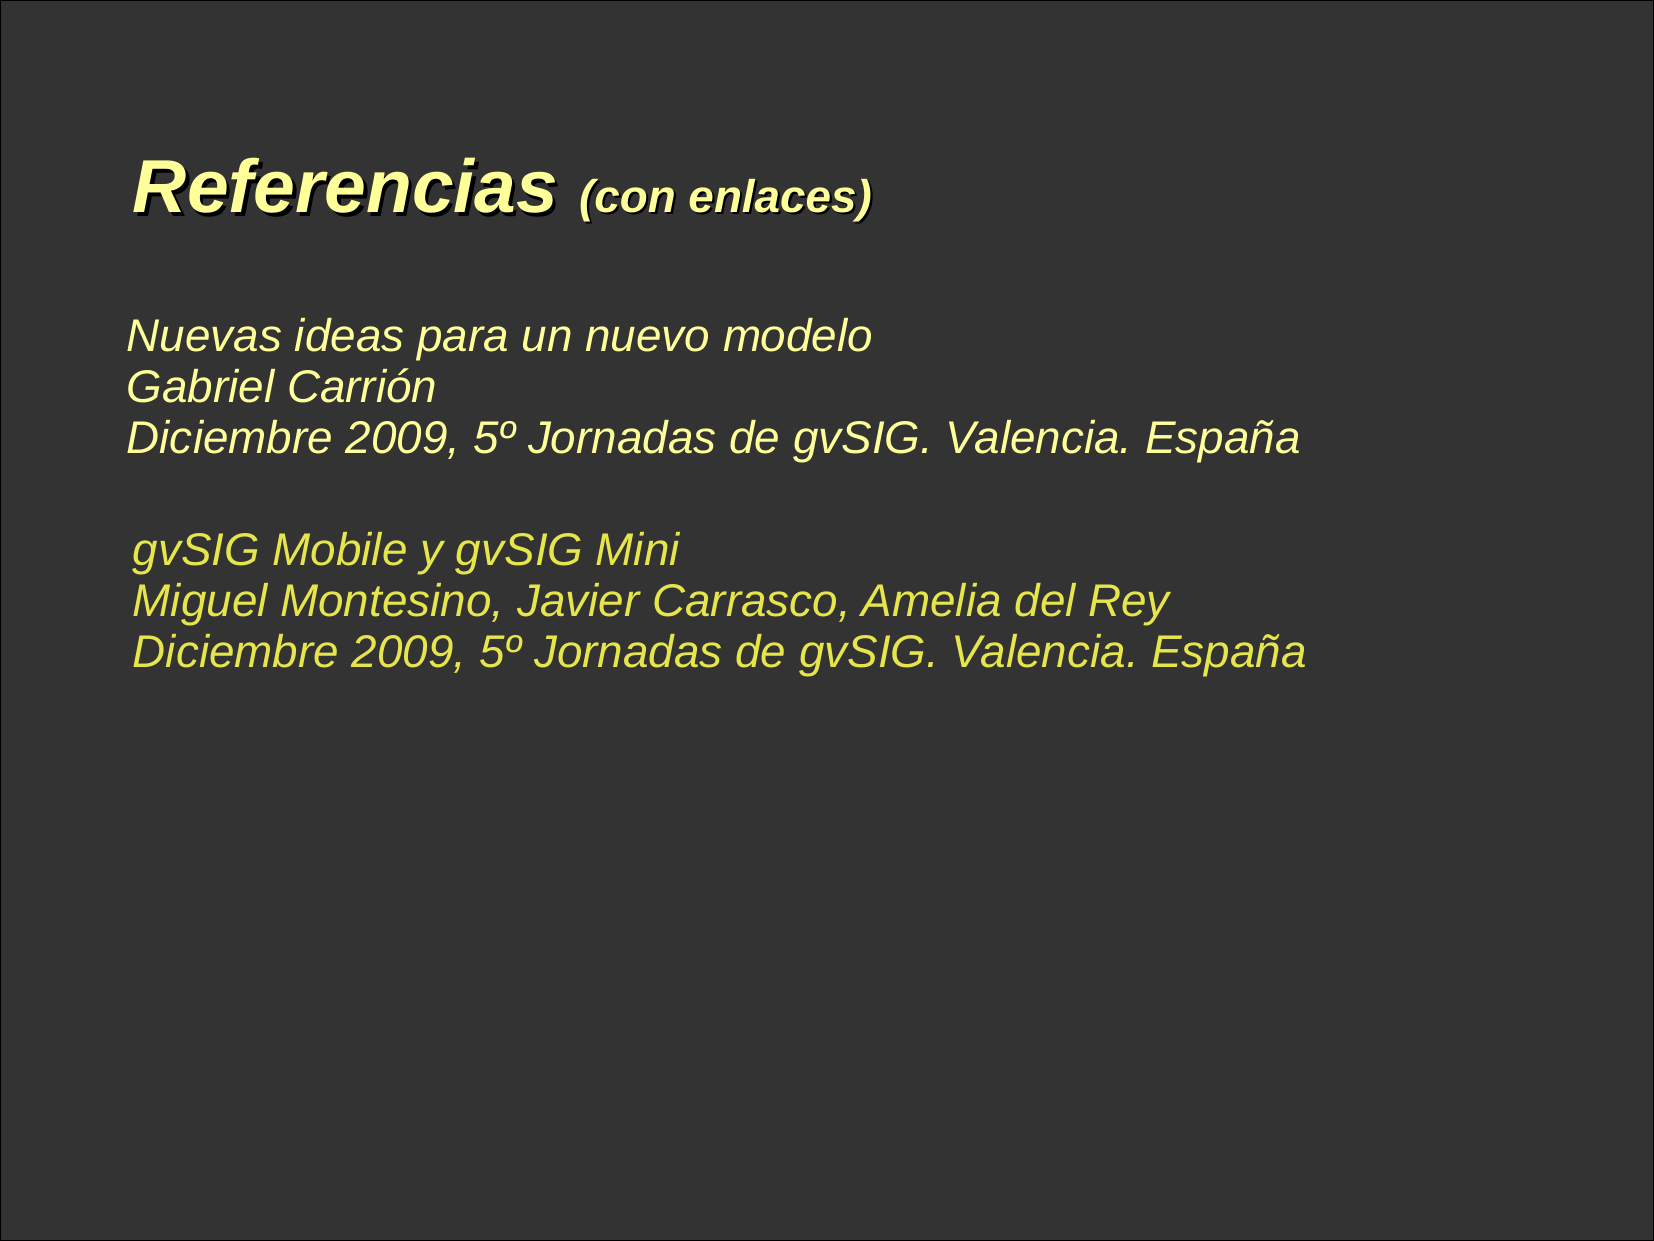

Referencias (con enlaces)
Nuevas ideas para un nuevo modelo
Gabriel Carrión
Diciembre 2009, 5º Jornadas de gvSIG. Valencia. España
gvSIG Mobile y gvSIG Mini
Miguel Montesino, Javier Carrasco, Amelia del Rey
Diciembre 2009, 5º Jornadas de gvSIG. Valencia. España